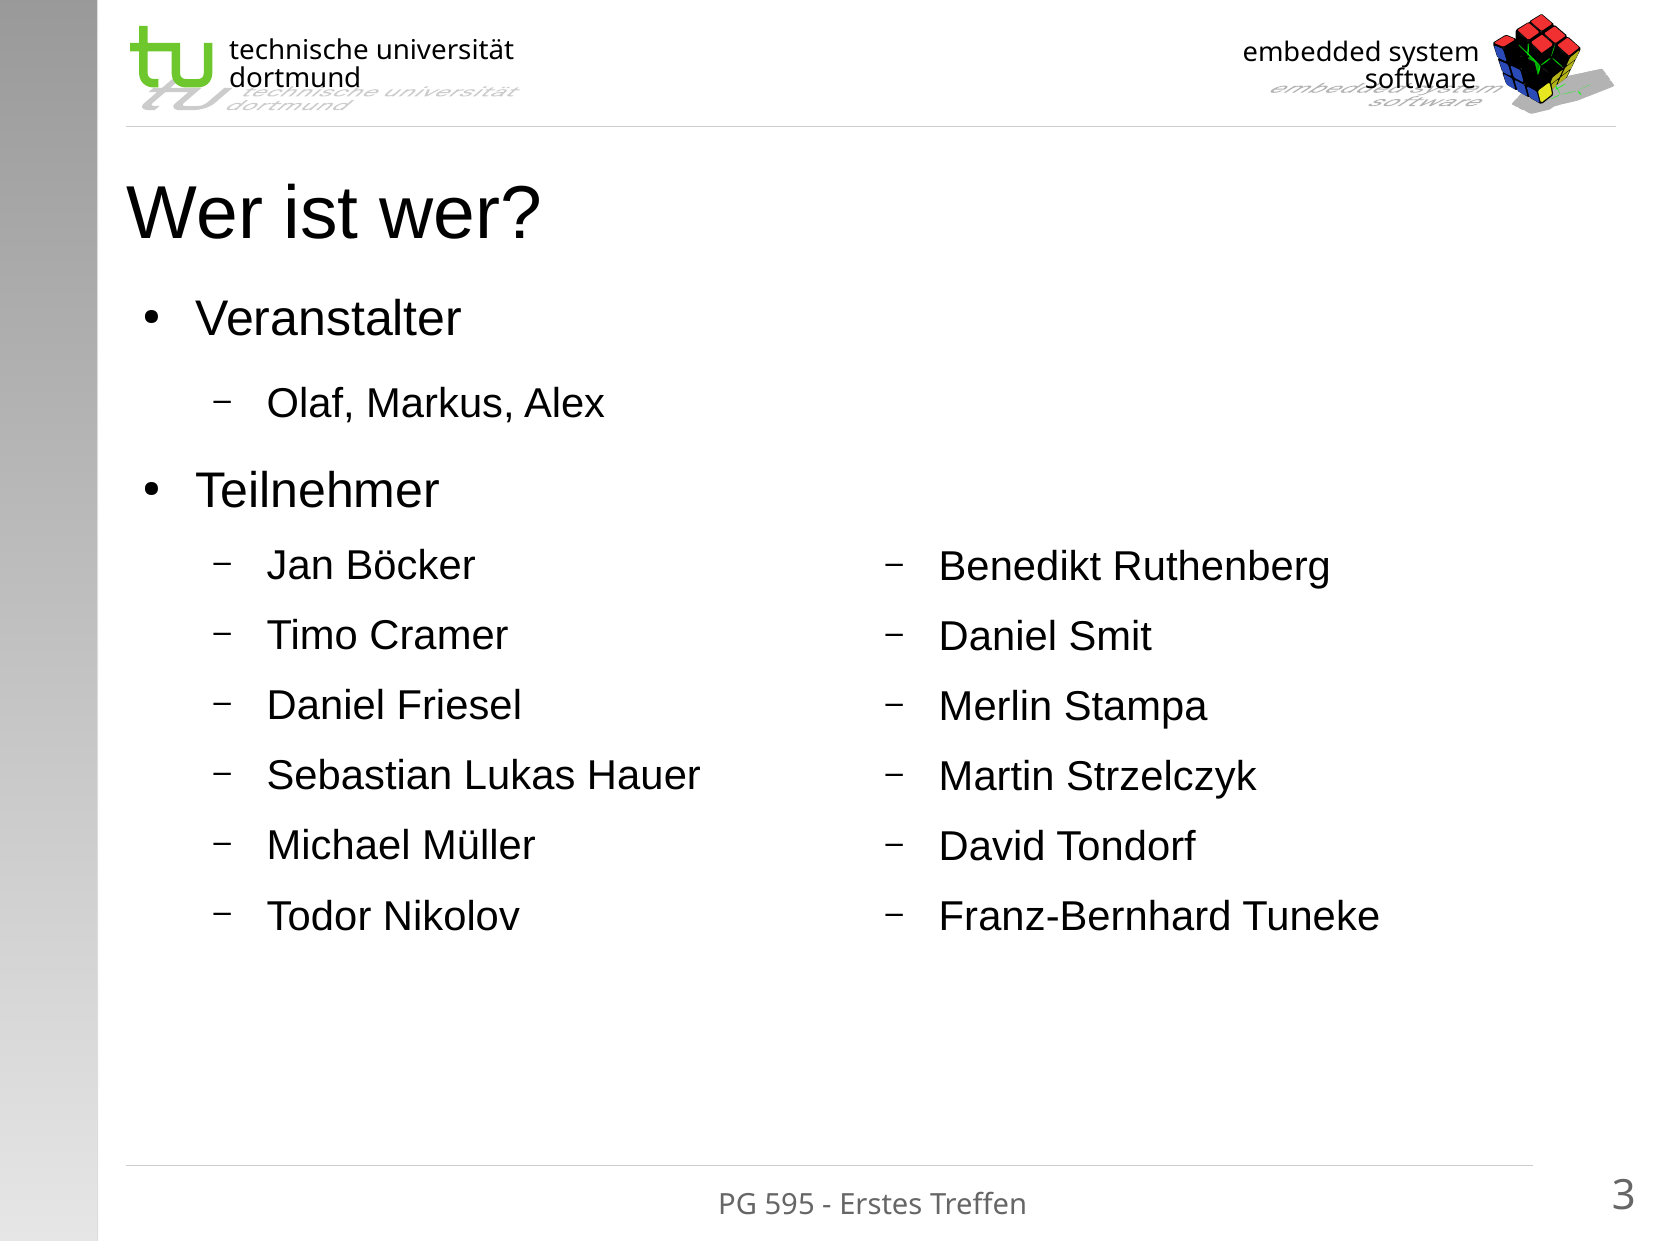

# Wer ist wer?
Veranstalter
Olaf, Markus, Alex
Teilnehmer
Jan Böcker
Timo Cramer
Daniel Friesel
Sebastian Lukas Hauer
Michael Müller
Todor Nikolov
Benedikt Ruthenberg
Daniel Smit
Merlin Stampa
Martin Strzelczyk
David Tondorf
Franz-Bernhard Tuneke
3
PG 595 - Erstes Treffen